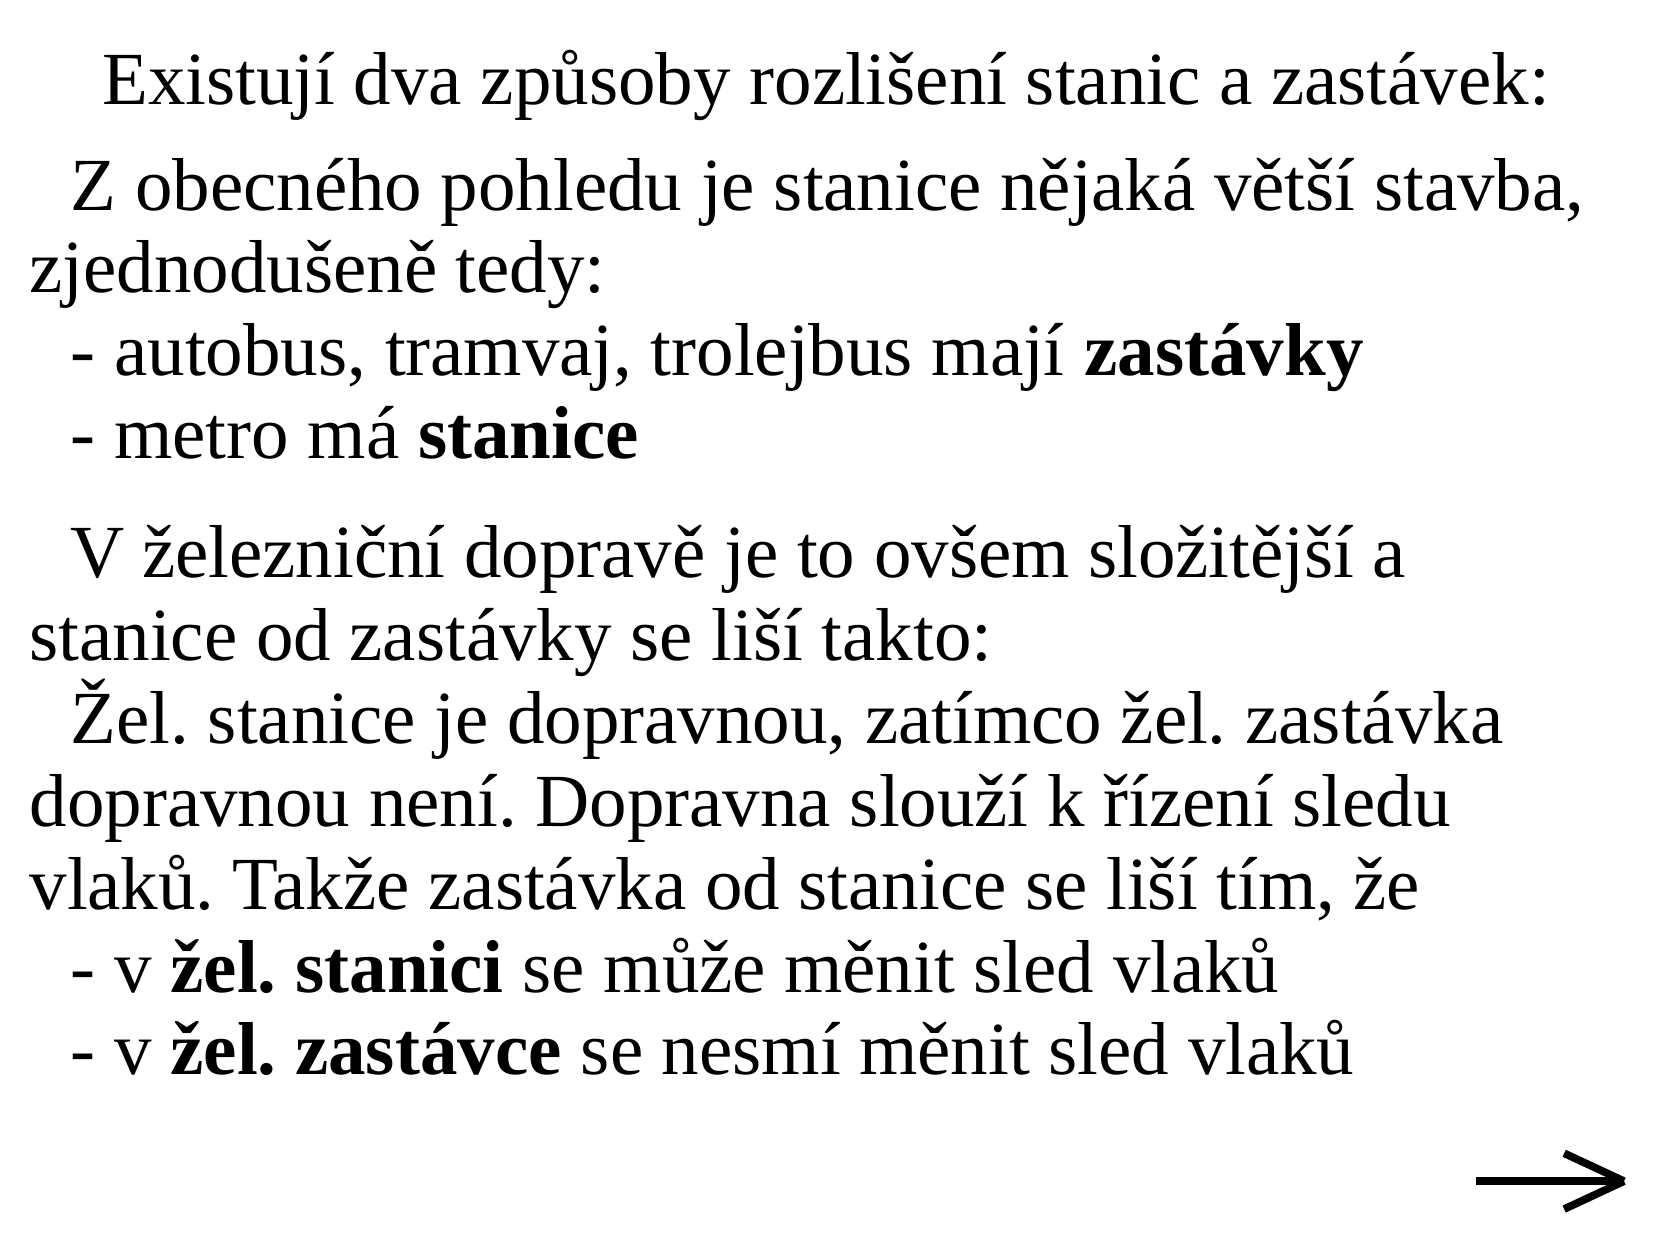

Existují dva způsoby rozlišení stanic a zastávek:
Z obecného pohledu je stanice nějaká větší stavba, zjednodušeně tedy:
- autobus, tramvaj, trolejbus mají zastávky
- metro má stanice
V železniční dopravě je to ovšem složitější a stanice od zastávky se liší takto:
Žel. stanice je dopravnou, zatímco žel. zastávka dopravnou není. Dopravna slouží k řízení sledu vlaků. Takže zastávka od stanice se liší tím, že
- v žel. stanici se může měnit sled vlaků
- v žel. zastávce se nesmí měnit sled vlaků